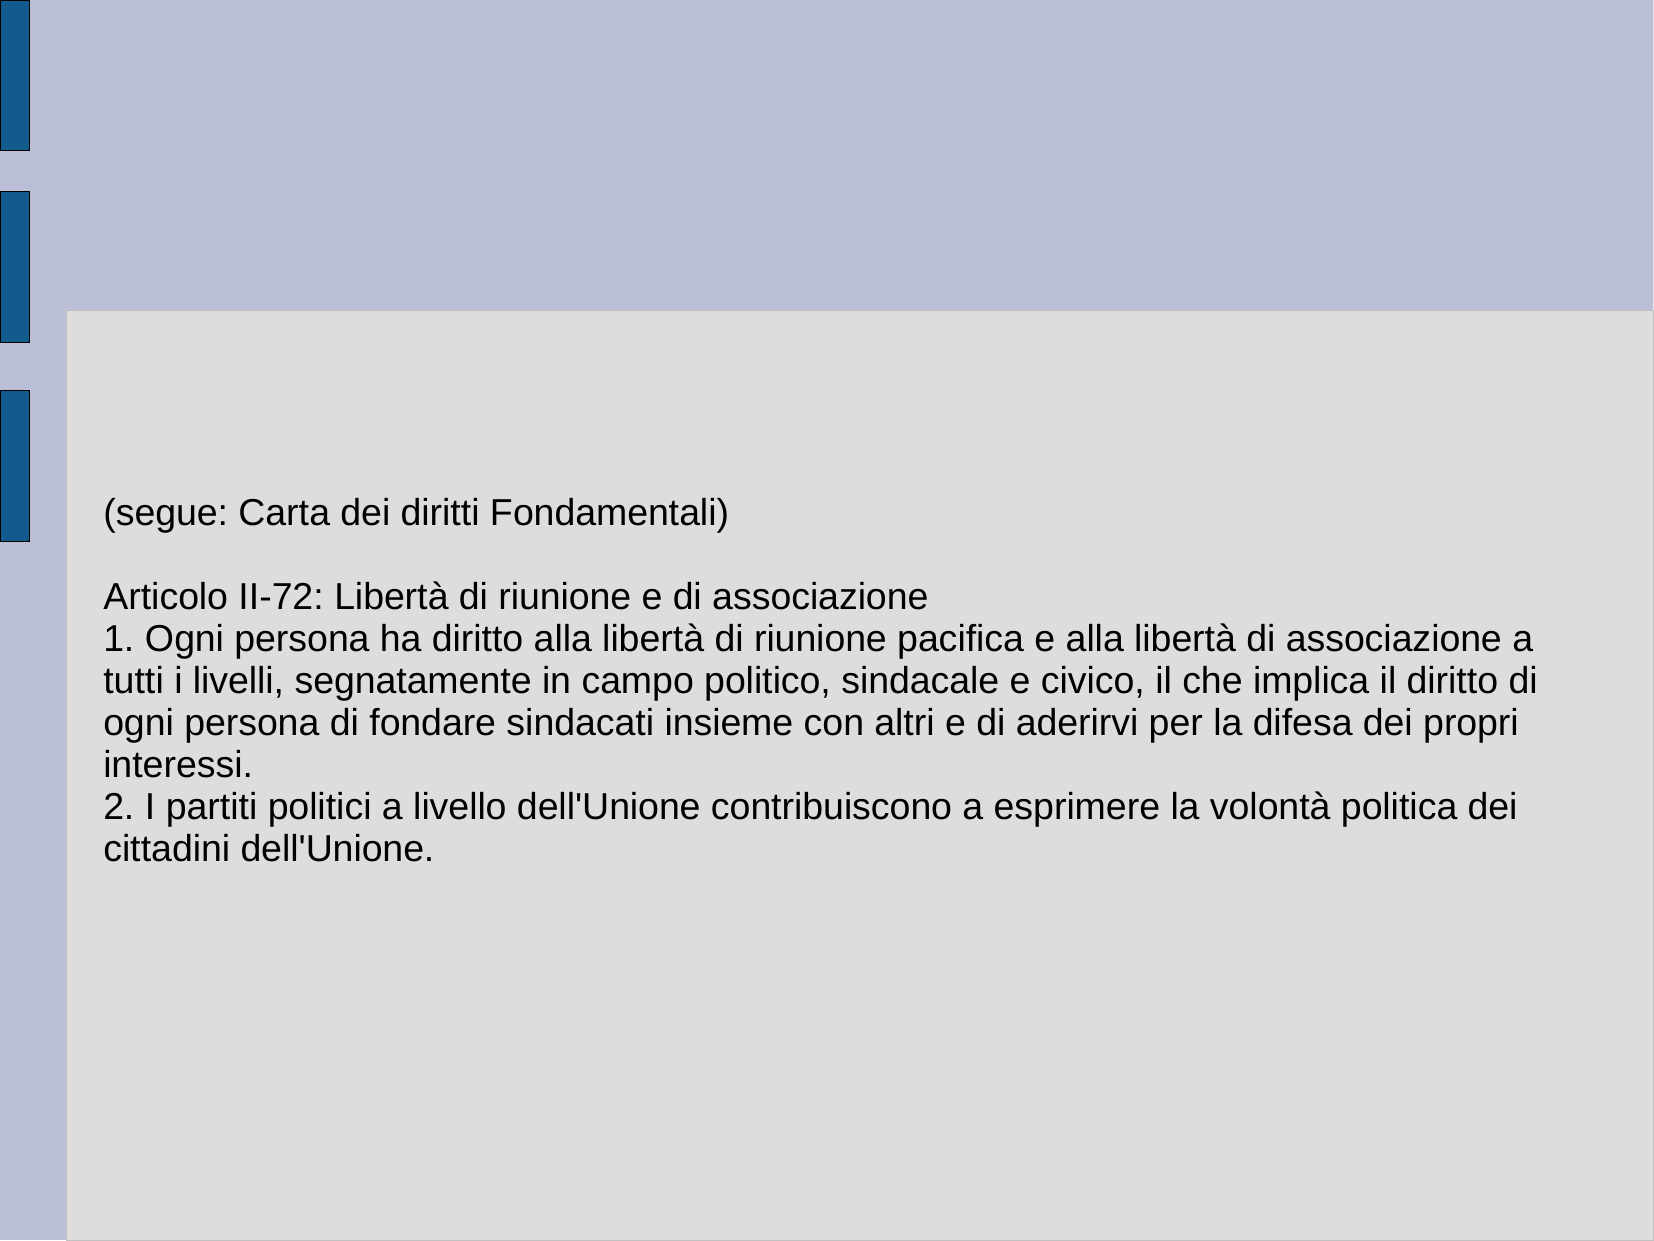

(segue: Carta dei diritti Fondamentali)
Articolo II-72: Libertà di riunione e di associazione
1. Ogni persona ha diritto alla libertà di riunione pacifica e alla libertà di associazione a tutti i livelli, segnatamente in campo politico, sindacale e civico, il che implica il diritto di ogni persona di fondare sindacati insieme con altri e di aderirvi per la difesa dei propri interessi.
2. I partiti politici a livello dell'Unione contribuiscono a esprimere la volontà politica dei
cittadini dell'Unione.